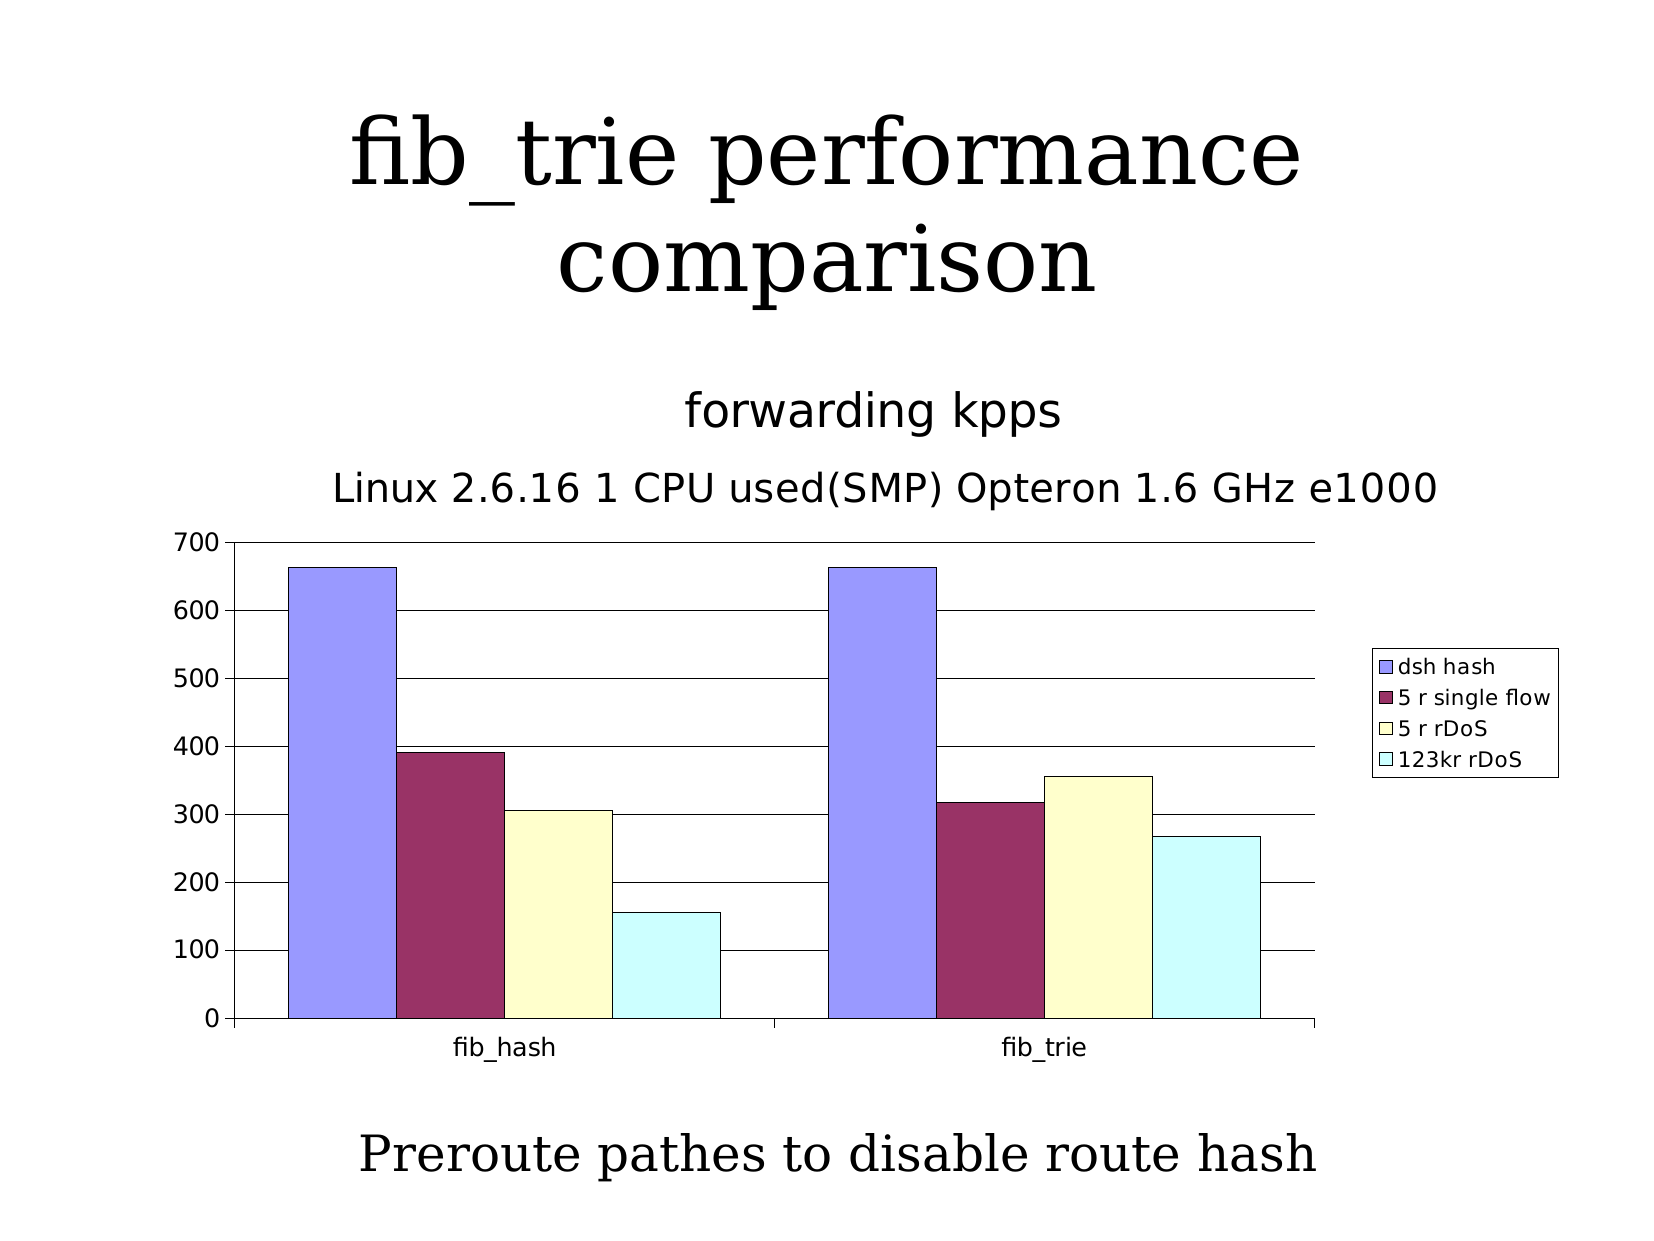

# fib_trie performance comparison
### Chart: forwarding kpps
Linux 2.6.16 1 CPU used(SMP) Opteron 1.6 GHz e1000
| Category | dsh hash | 5 r single flow | 5 r rDoS | 123kr rDoS |
|---|---|---|---|---|
| fib_hash | 663.0 | 391.0 | 306.0 | 156.0 |
| fib_trie | 663.0 | 318.0 | 356.0 | 268.0 |Preroute pathes to disable route hash